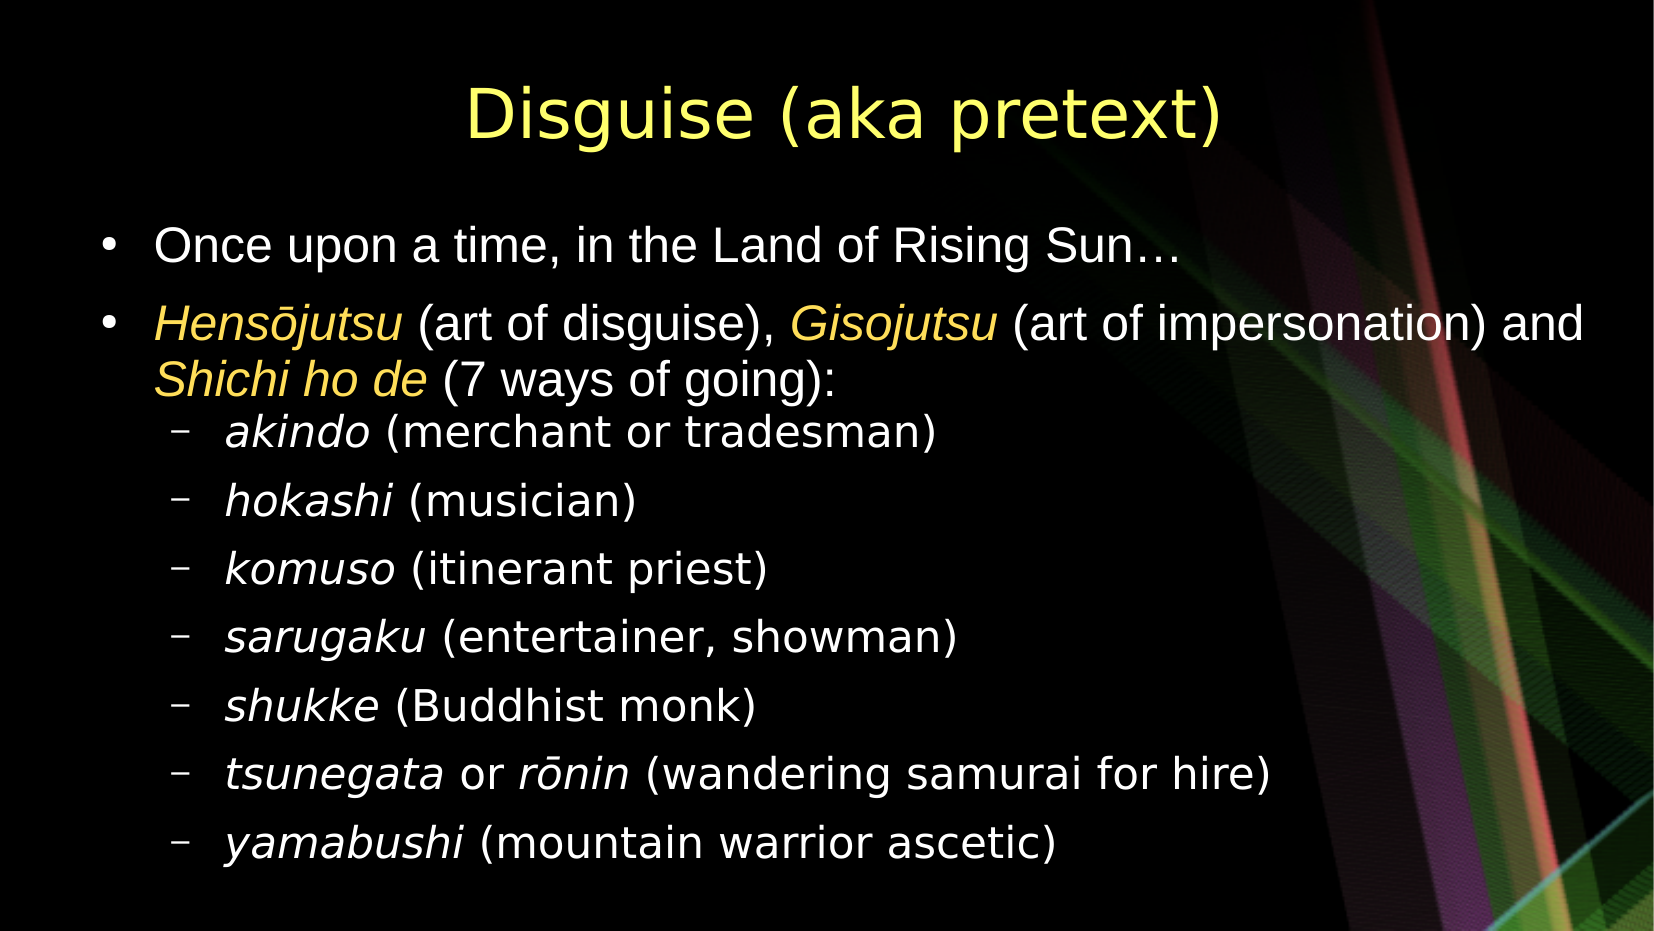

# Disguise (aka pretext)
Once upon a time, in the Land of Rising Sun…
Hensōjutsu (art of disguise), Gisojutsu (art of impersonation) and Shichi ho de (7 ways of going):
akindo (merchant or tradesman)
hokashi (musician)
komuso (itinerant priest)
sarugaku (entertainer, showman)
shukke (Buddhist monk)
tsunegata or rōnin (wandering samurai for hire)
yamabushi (mountain warrior ascetic)